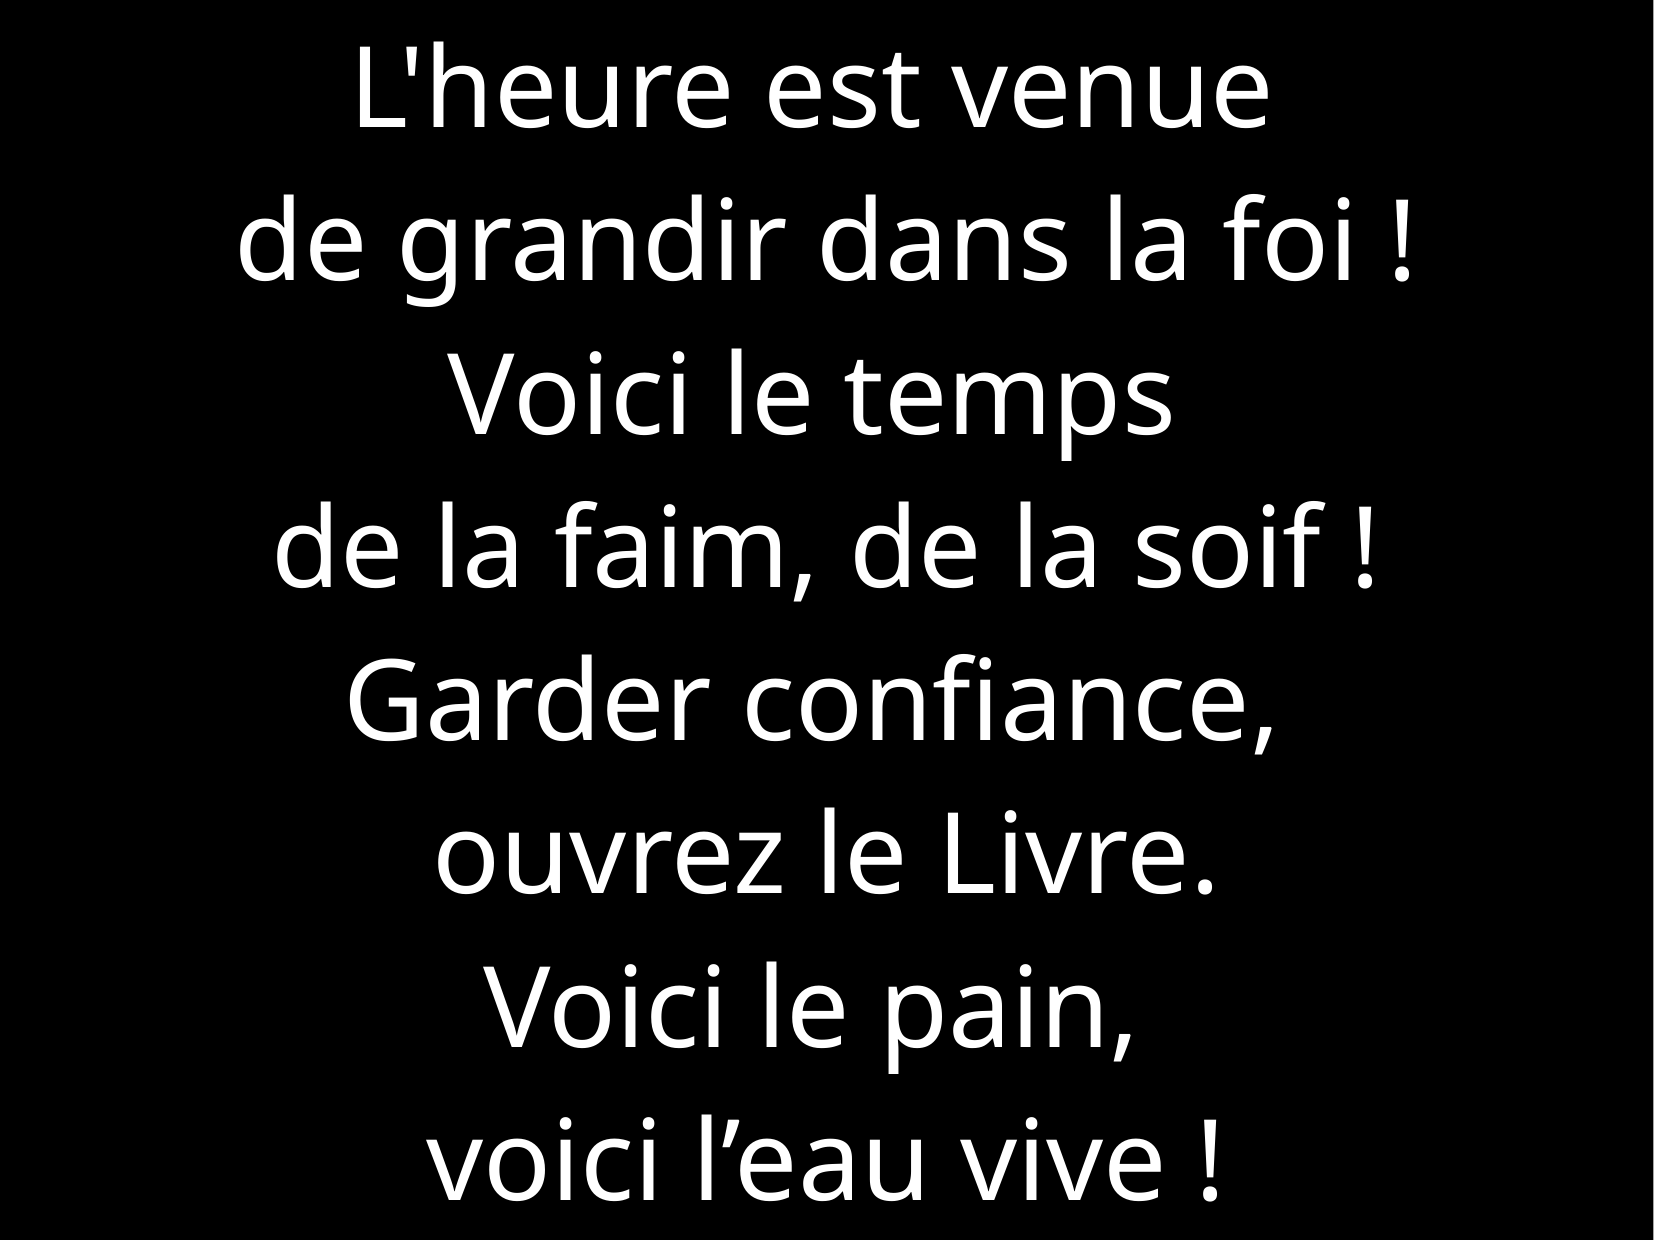

L'heure est venue
de grandir dans la foi !
Voici le temps
de la faim, de la soif !
Garder confiance,
ouvrez le Livre.
Voici le pain,
voici l’eau vive !